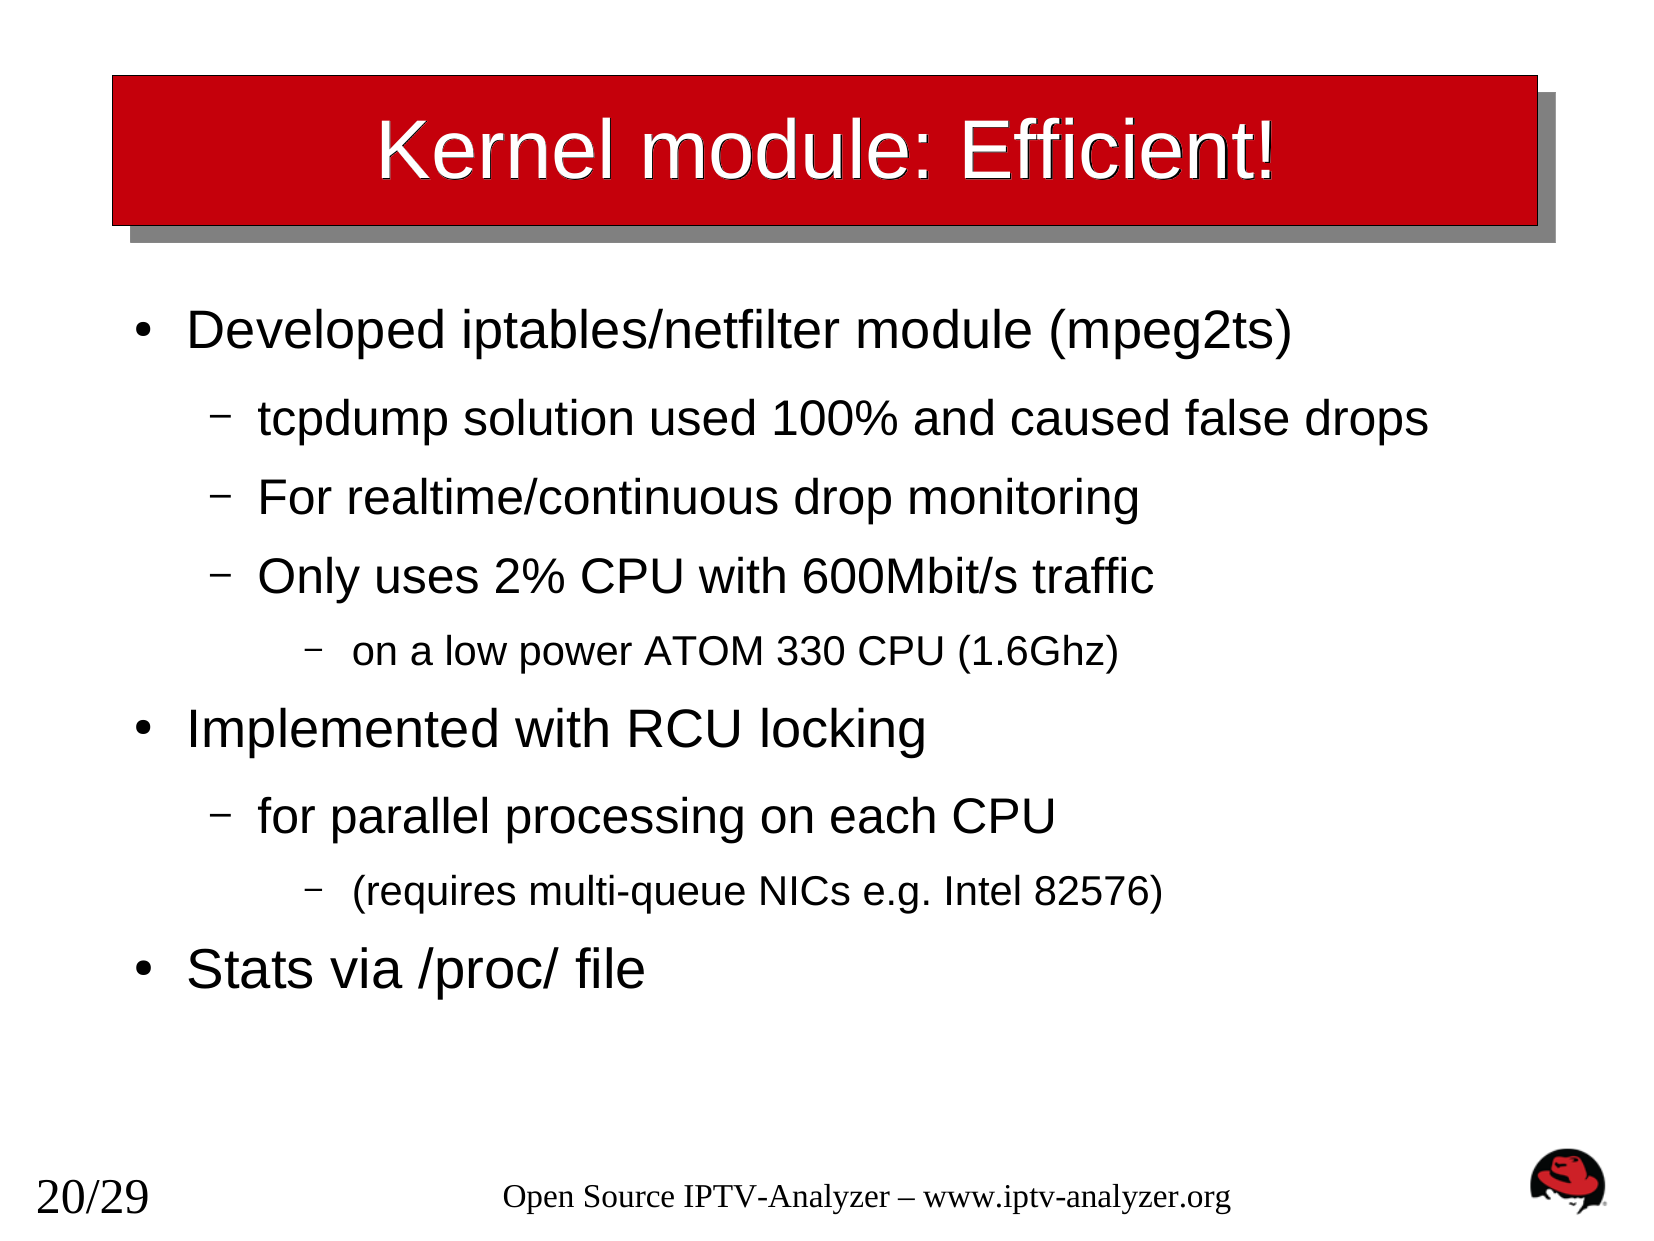

# Kernel module: Efficient!
Developed iptables/netfilter module (mpeg2ts)
tcpdump solution used 100% and caused false drops
For realtime/continuous drop monitoring
Only uses 2% CPU with 600Mbit/s traffic
on a low power ATOM 330 CPU (1.6Ghz)
Implemented with RCU locking
for parallel processing on each CPU
(requires multi-queue NICs e.g. Intel 82576)
Stats via /proc/ file